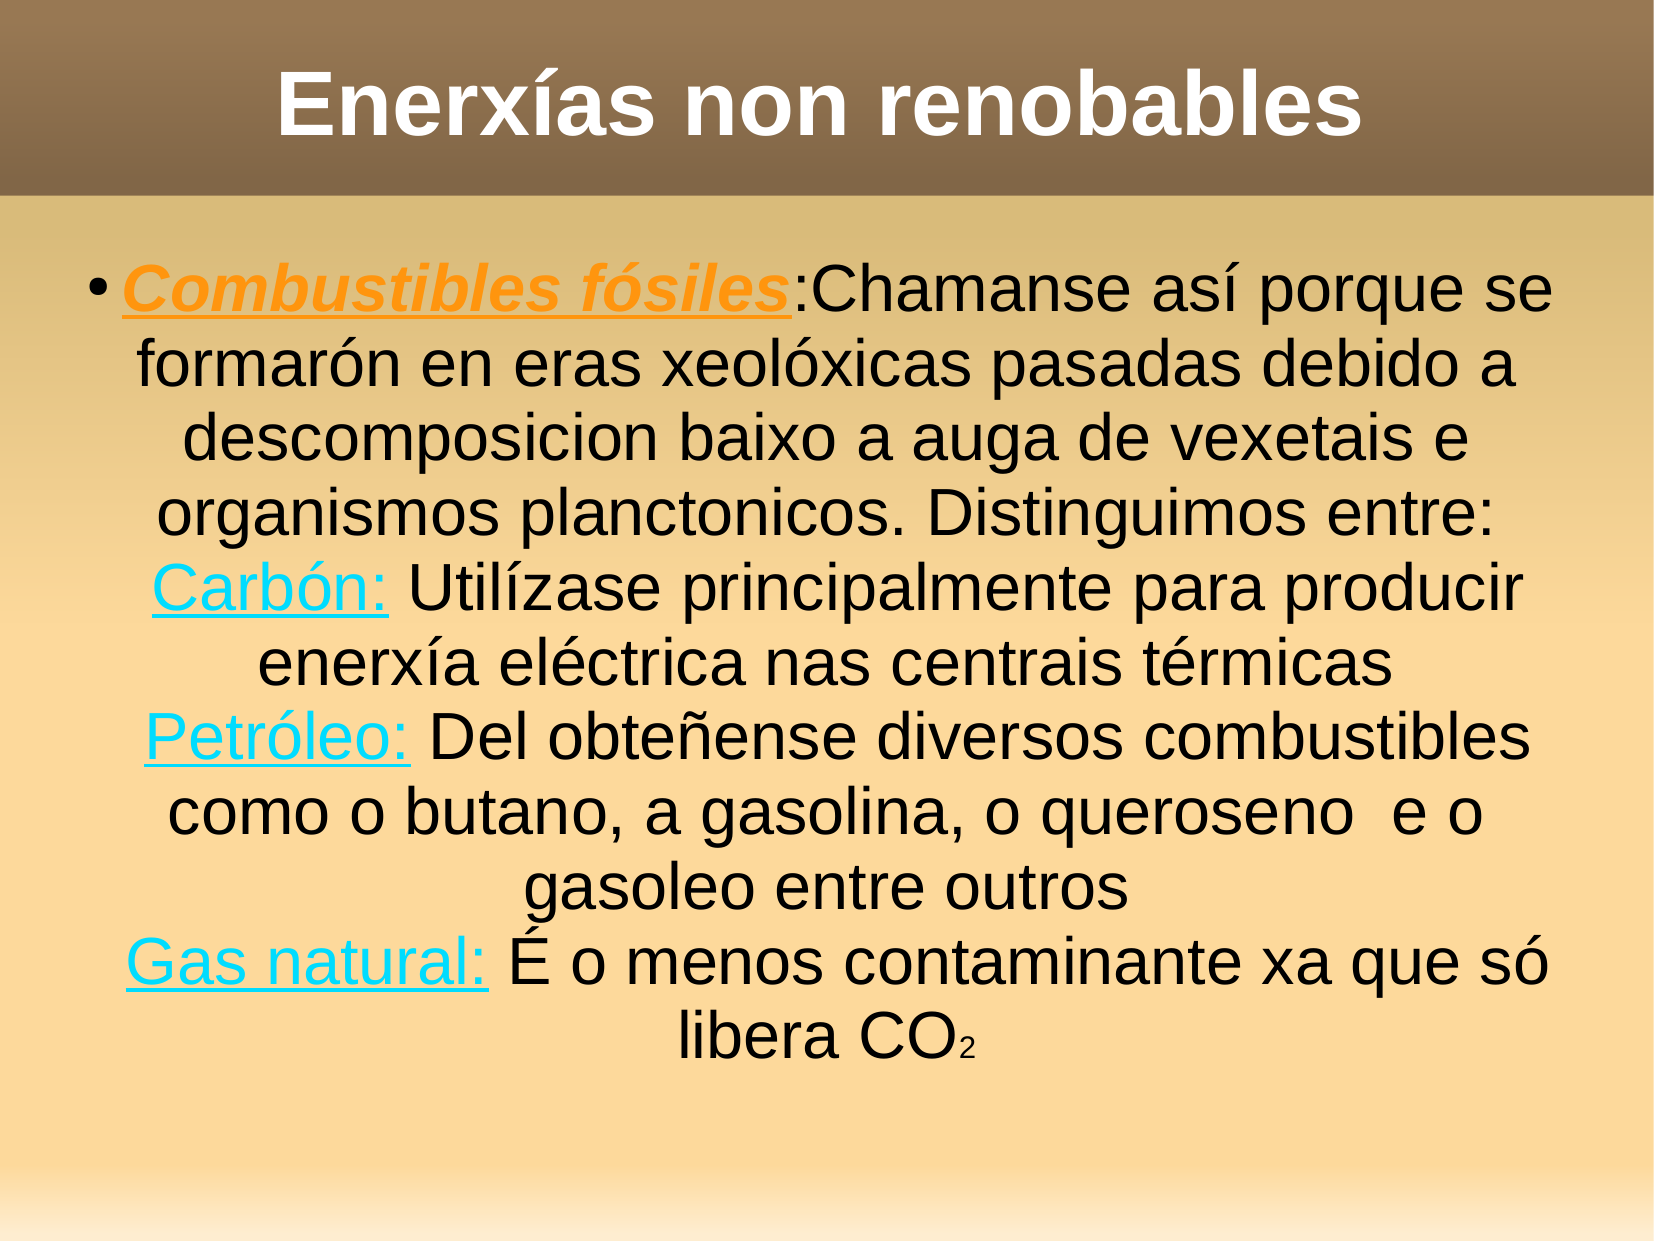

# Enerxías non renobables
Combustibles fósiles:Chamanse así porque se formarón en eras xeolóxicas pasadas debido a descomposicion baixo a auga de vexetais e organismos planctonicos. Distinguimos entre:
Carbón: Utilízase principalmente para producir enerxía eléctrica nas centrais térmicas
Petróleo: Del obteñense diversos combustibles como o butano, a gasolina, o queroseno e o gasoleo entre outros
Gas natural: É o menos contaminante xa que só libera CO2